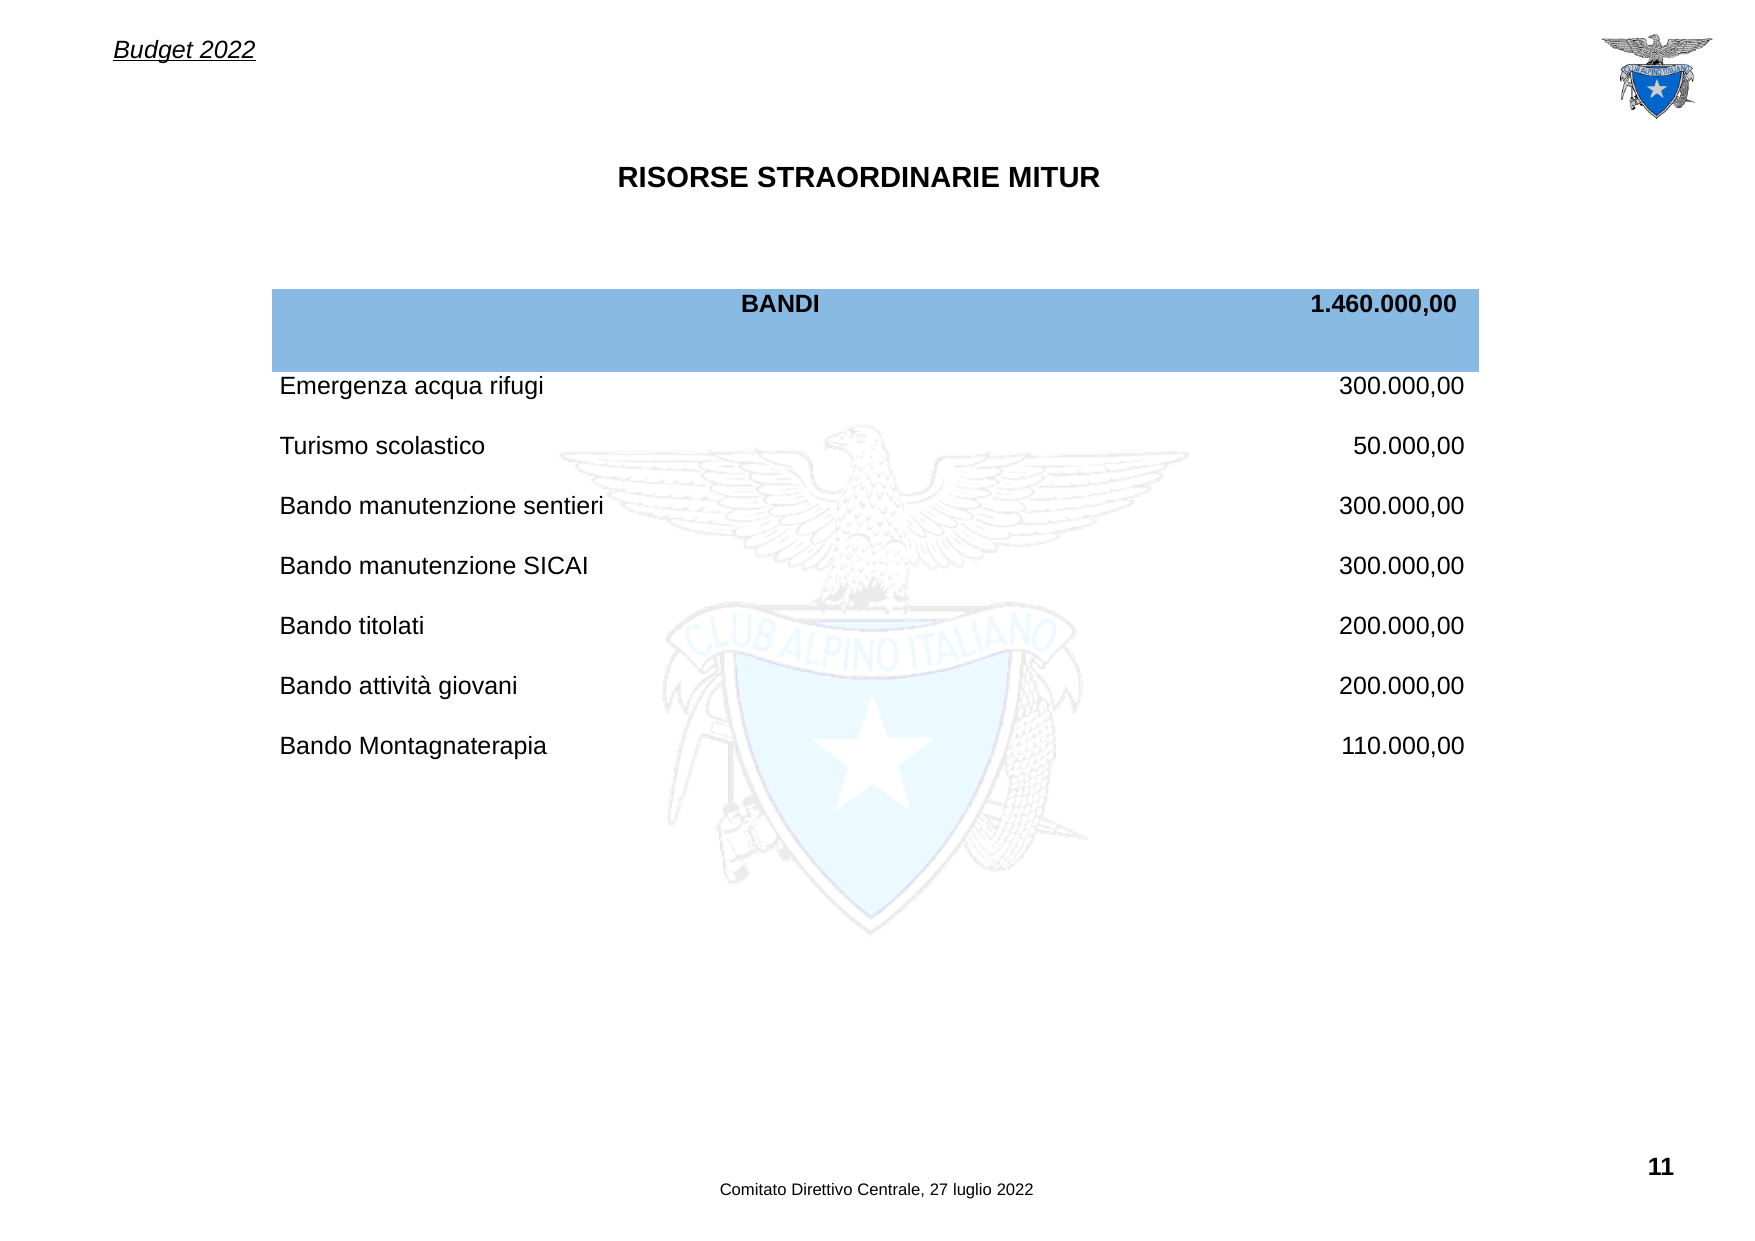

Budget 2022
| RISORSE STRAORDINARIE MITUR |
| --- |
| |
| BANDI | 1.460.000,00 |
| --- | --- |
| Emergenza acqua rifugi | 300.000,00 |
| Turismo scolastico | 50.000,00 |
| Bando manutenzione sentieri | 300.000,00 |
| Bando manutenzione SICAI | 300.000,00 |
| Bando titolati | 200.000,00 |
| Bando attività giovani | 200.000,00 |
| Bando Montagnaterapia | 110.000,00 |
11
Comitato Direttivo Centrale, 27 luglio 2022